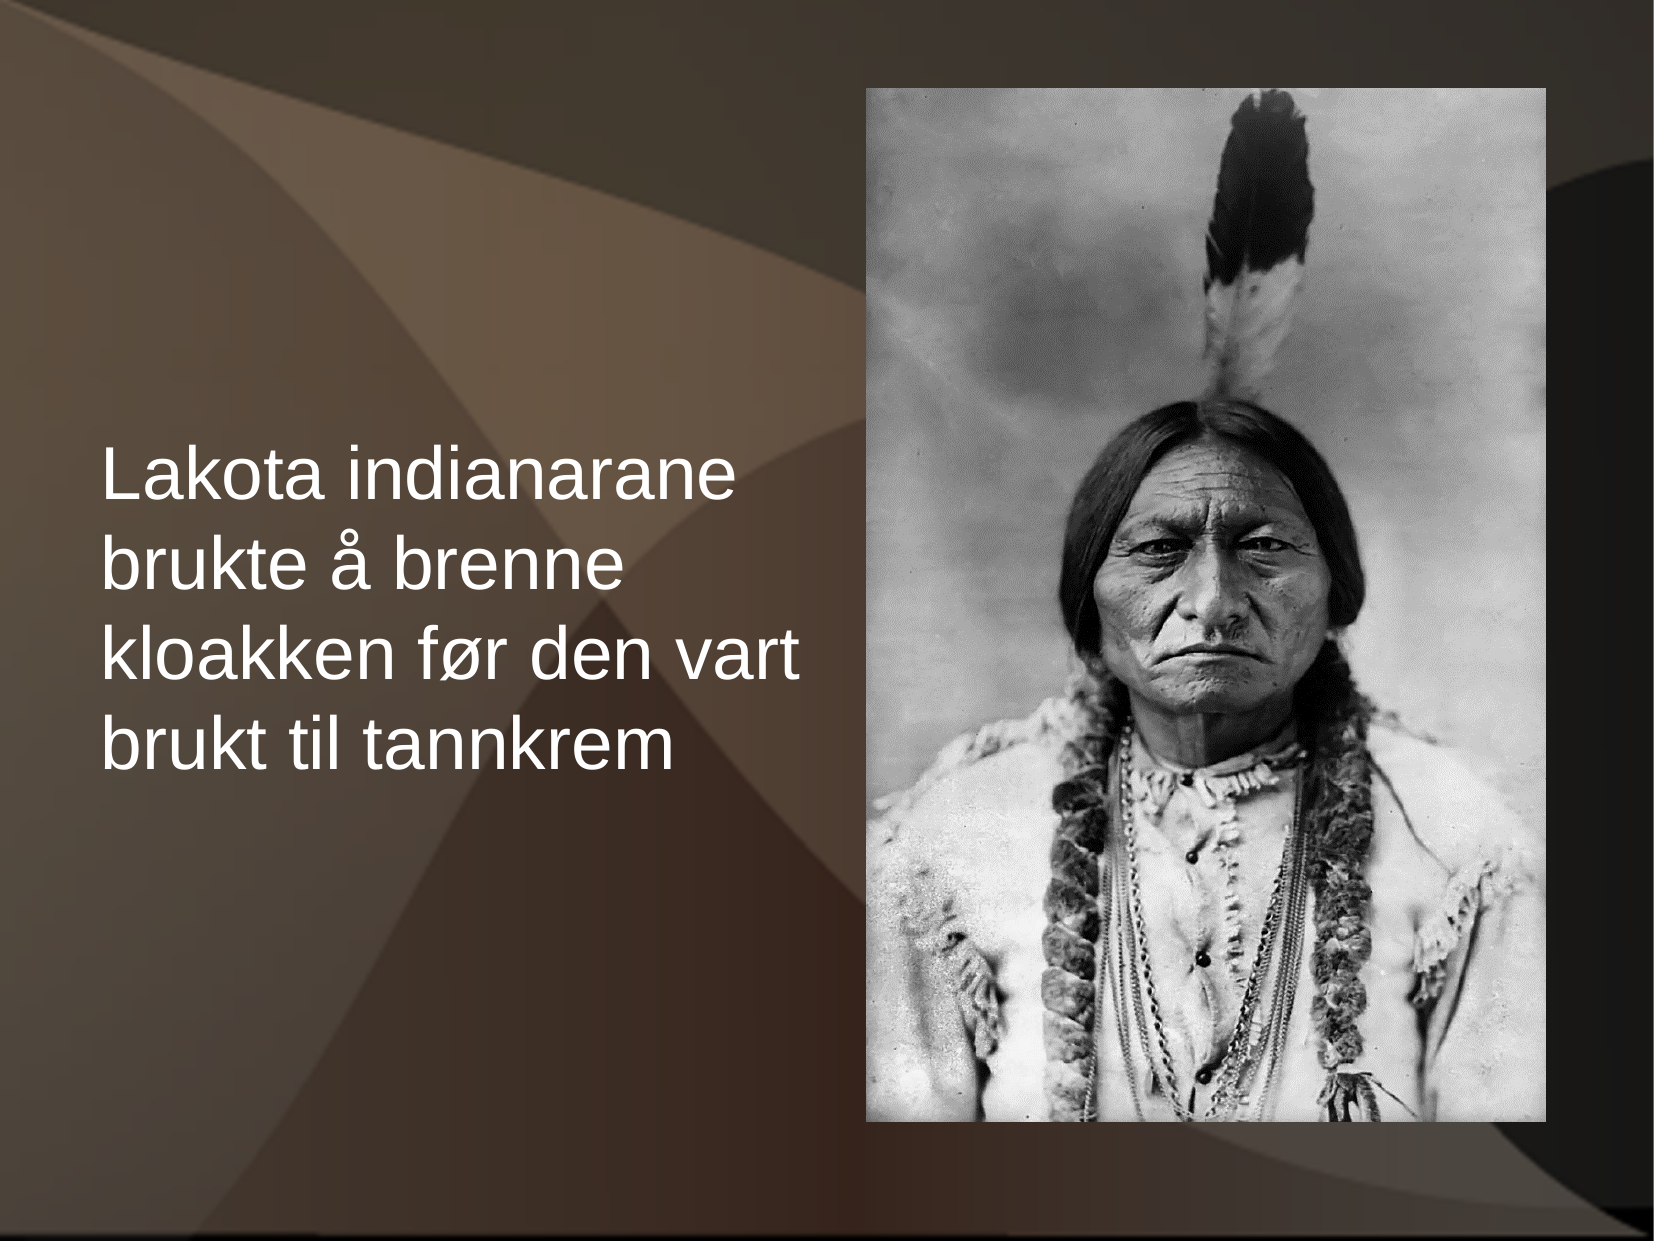

# Lakota indianarane brukte å brenne kloakken før den vart brukt til tannkrem